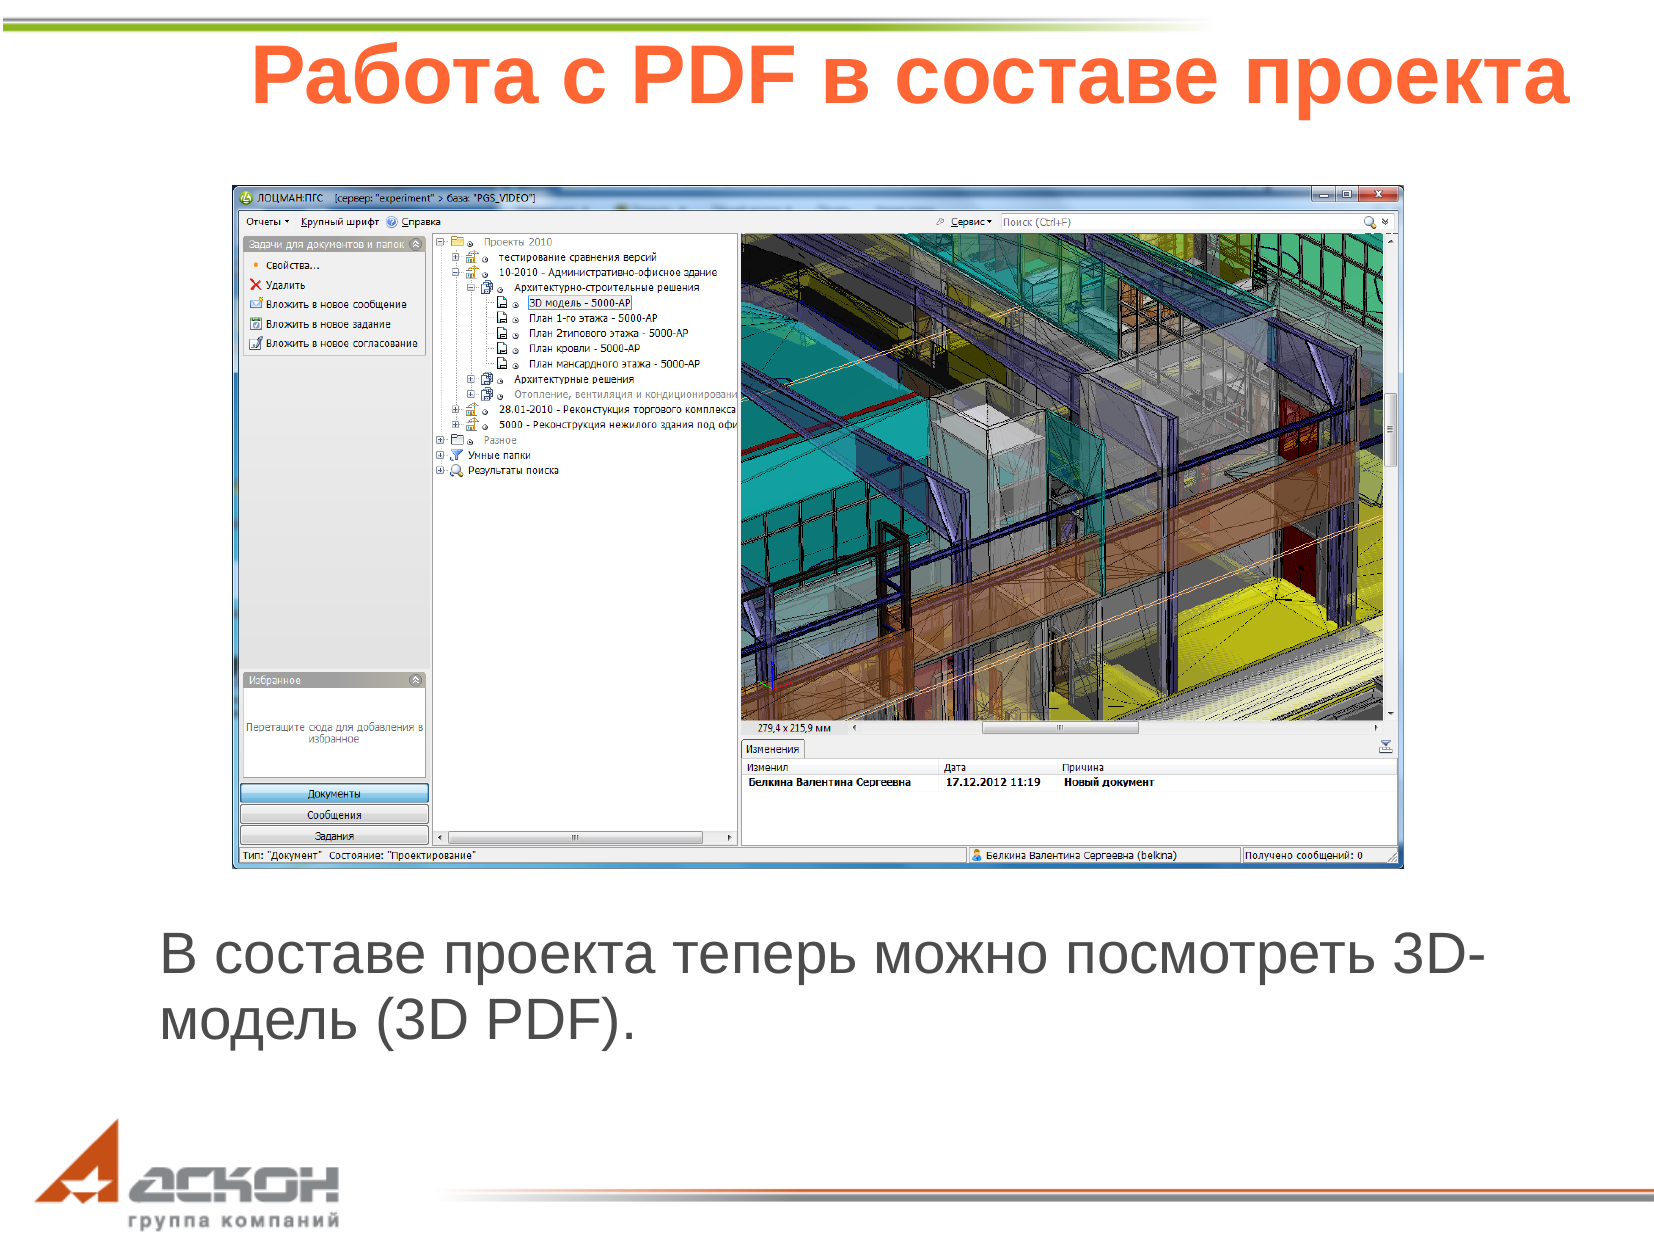

# Работа с PDF в составе проекта
В составе проекта теперь можно посмотреть 3D-модель (3D PDF).